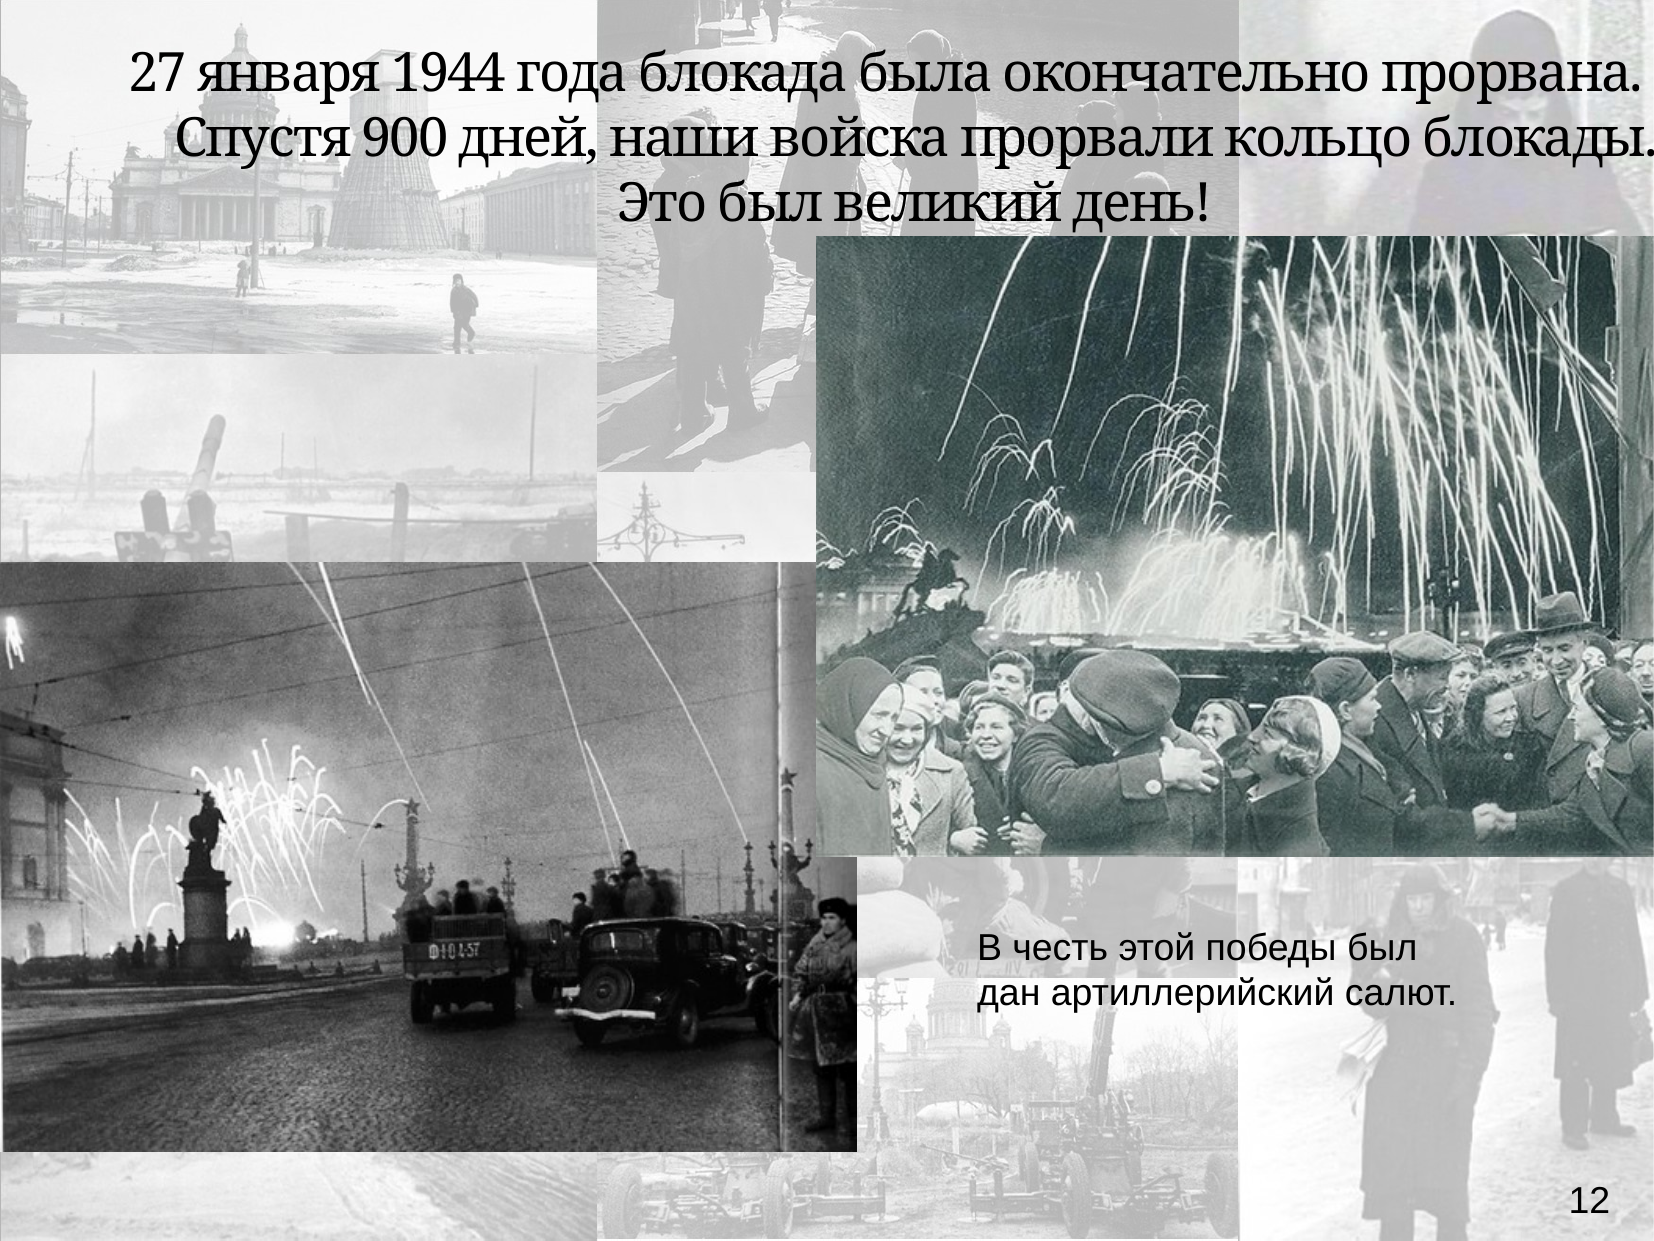

27 января 1944 года блокада была окончательно прорвана.
Спустя 900 дней, наши войска прорвали кольцо блокады. Это был великий день!
В честь этой победы был дан артиллерийский салют.